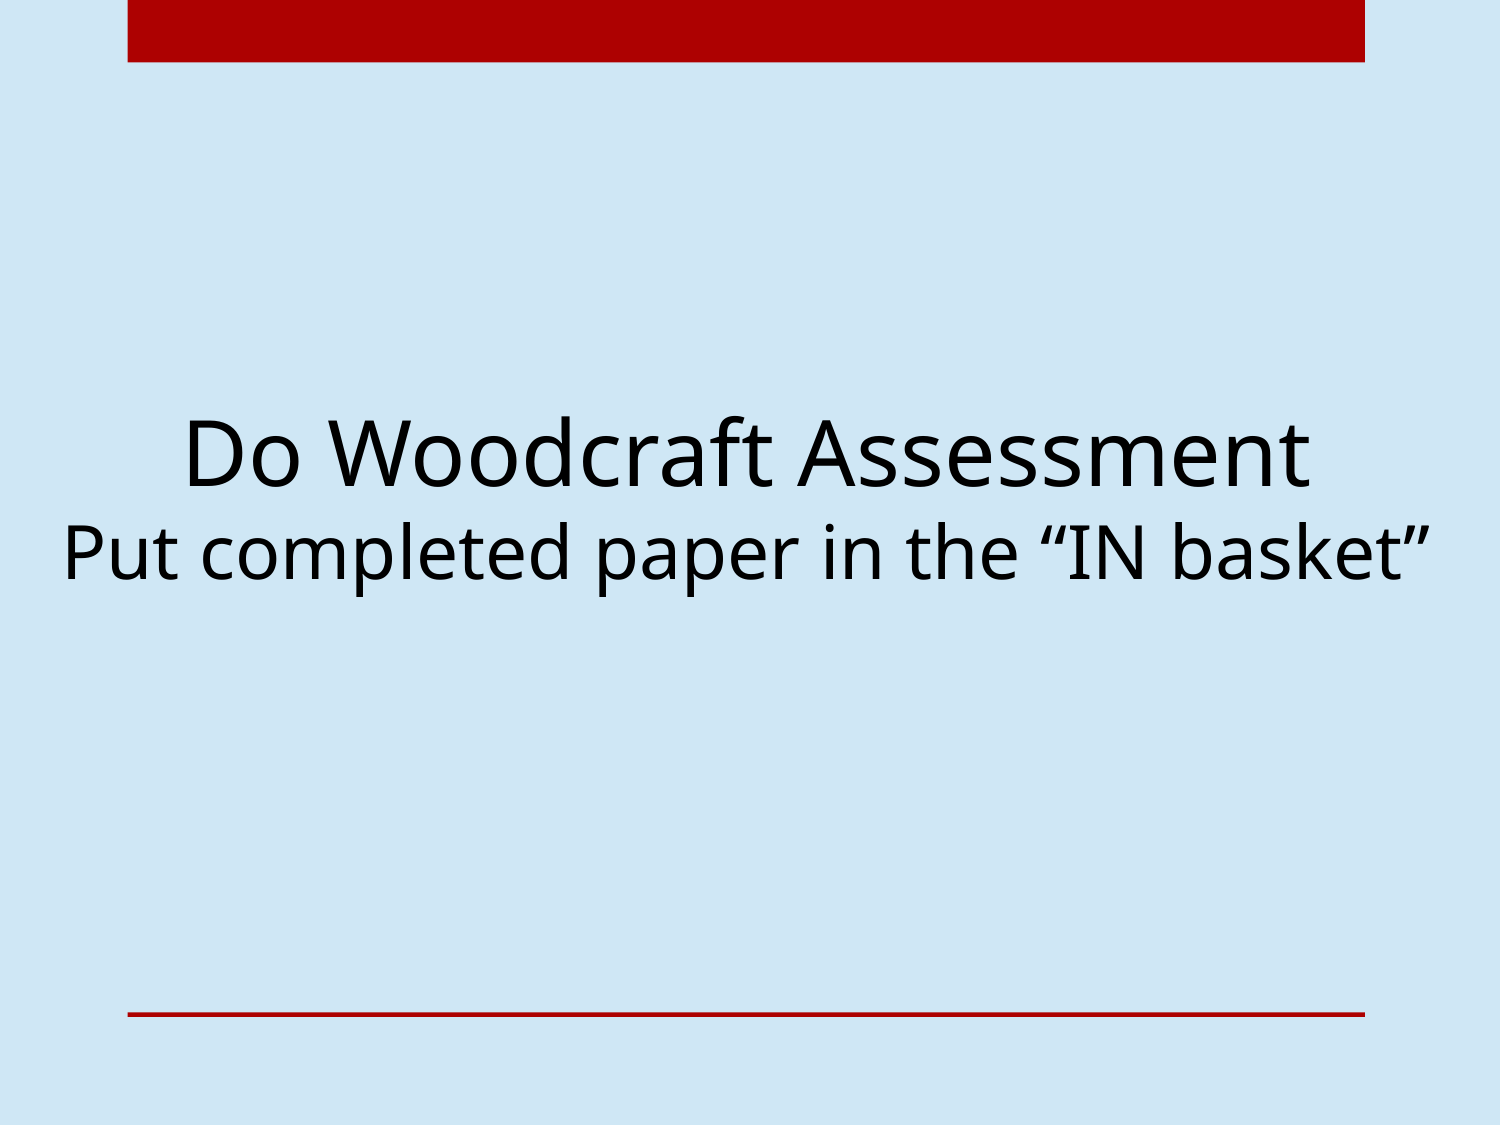

Do Woodcraft Assessment
Put completed paper in the “IN basket”